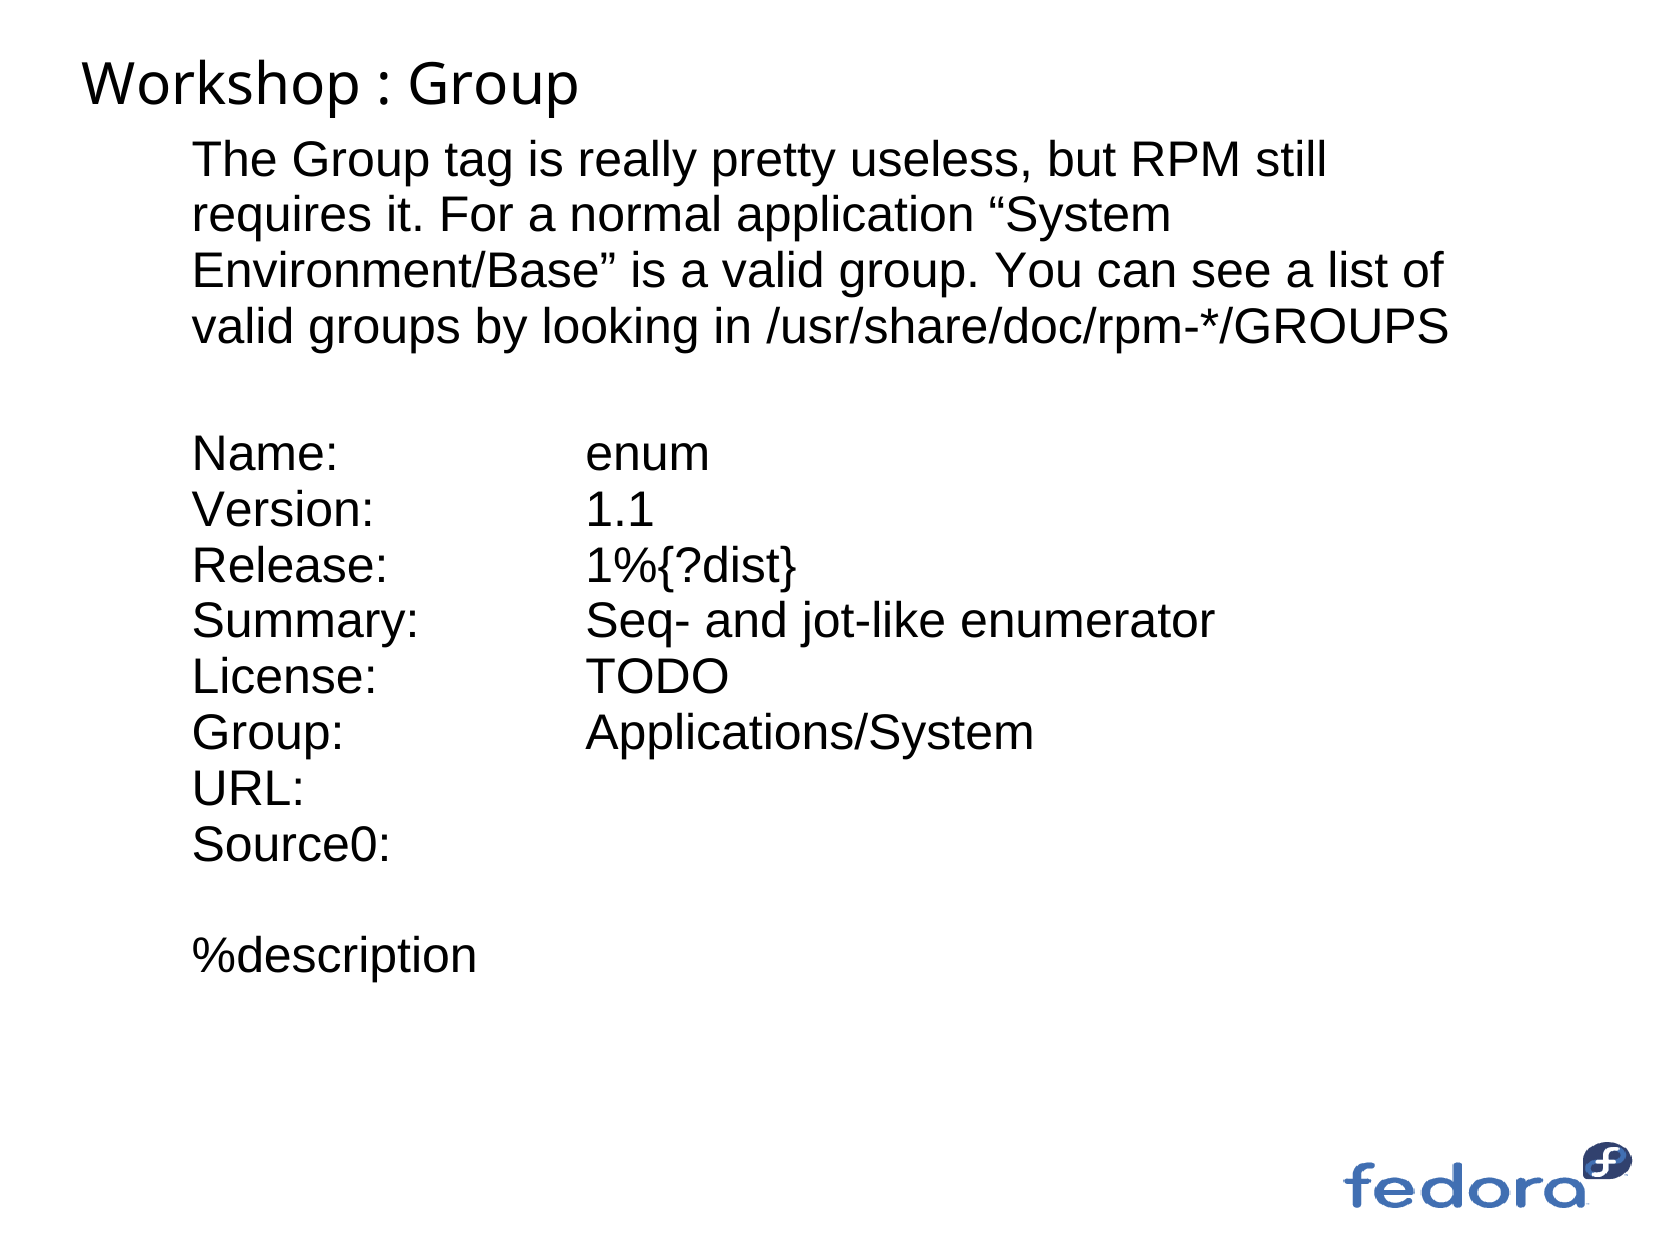

# Workshop : Group
The Group tag is really pretty useless, but RPM still requires it. For a normal application “System Environment/Base” is a valid group. You can see a list of valid groups by looking in /usr/share/doc/rpm-*/GROUPS
Name:		enum
Version:		1.1
Release:		1%{?dist}
Summary:		Seq- and jot-like enumerator
License:		TODO
Group:		Applications/System
URL:
Source0:
%description